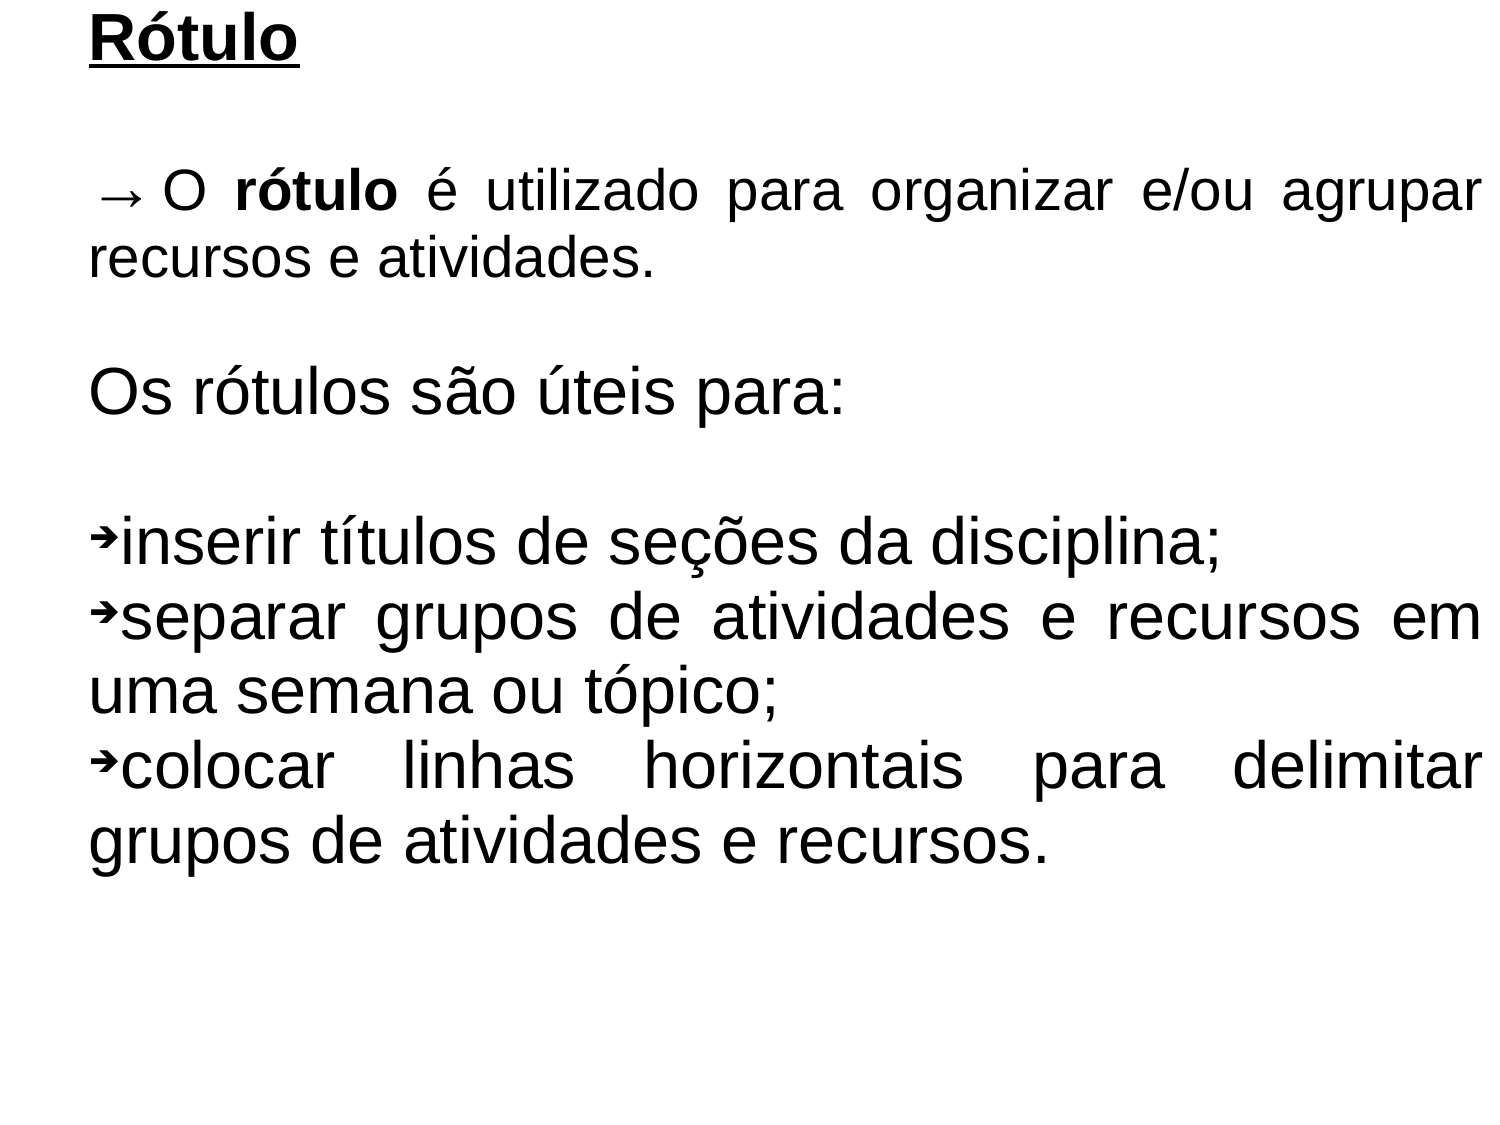

Rótulo
→	O rótulo é utilizado para organizar e/ou agrupar recursos e atividades.
Os rótulos são úteis para:
inserir títulos de seções da disciplina;
separar grupos de atividades e recursos em uma semana ou tópico;
colocar linhas horizontais para delimitar grupos de atividades e recursos.